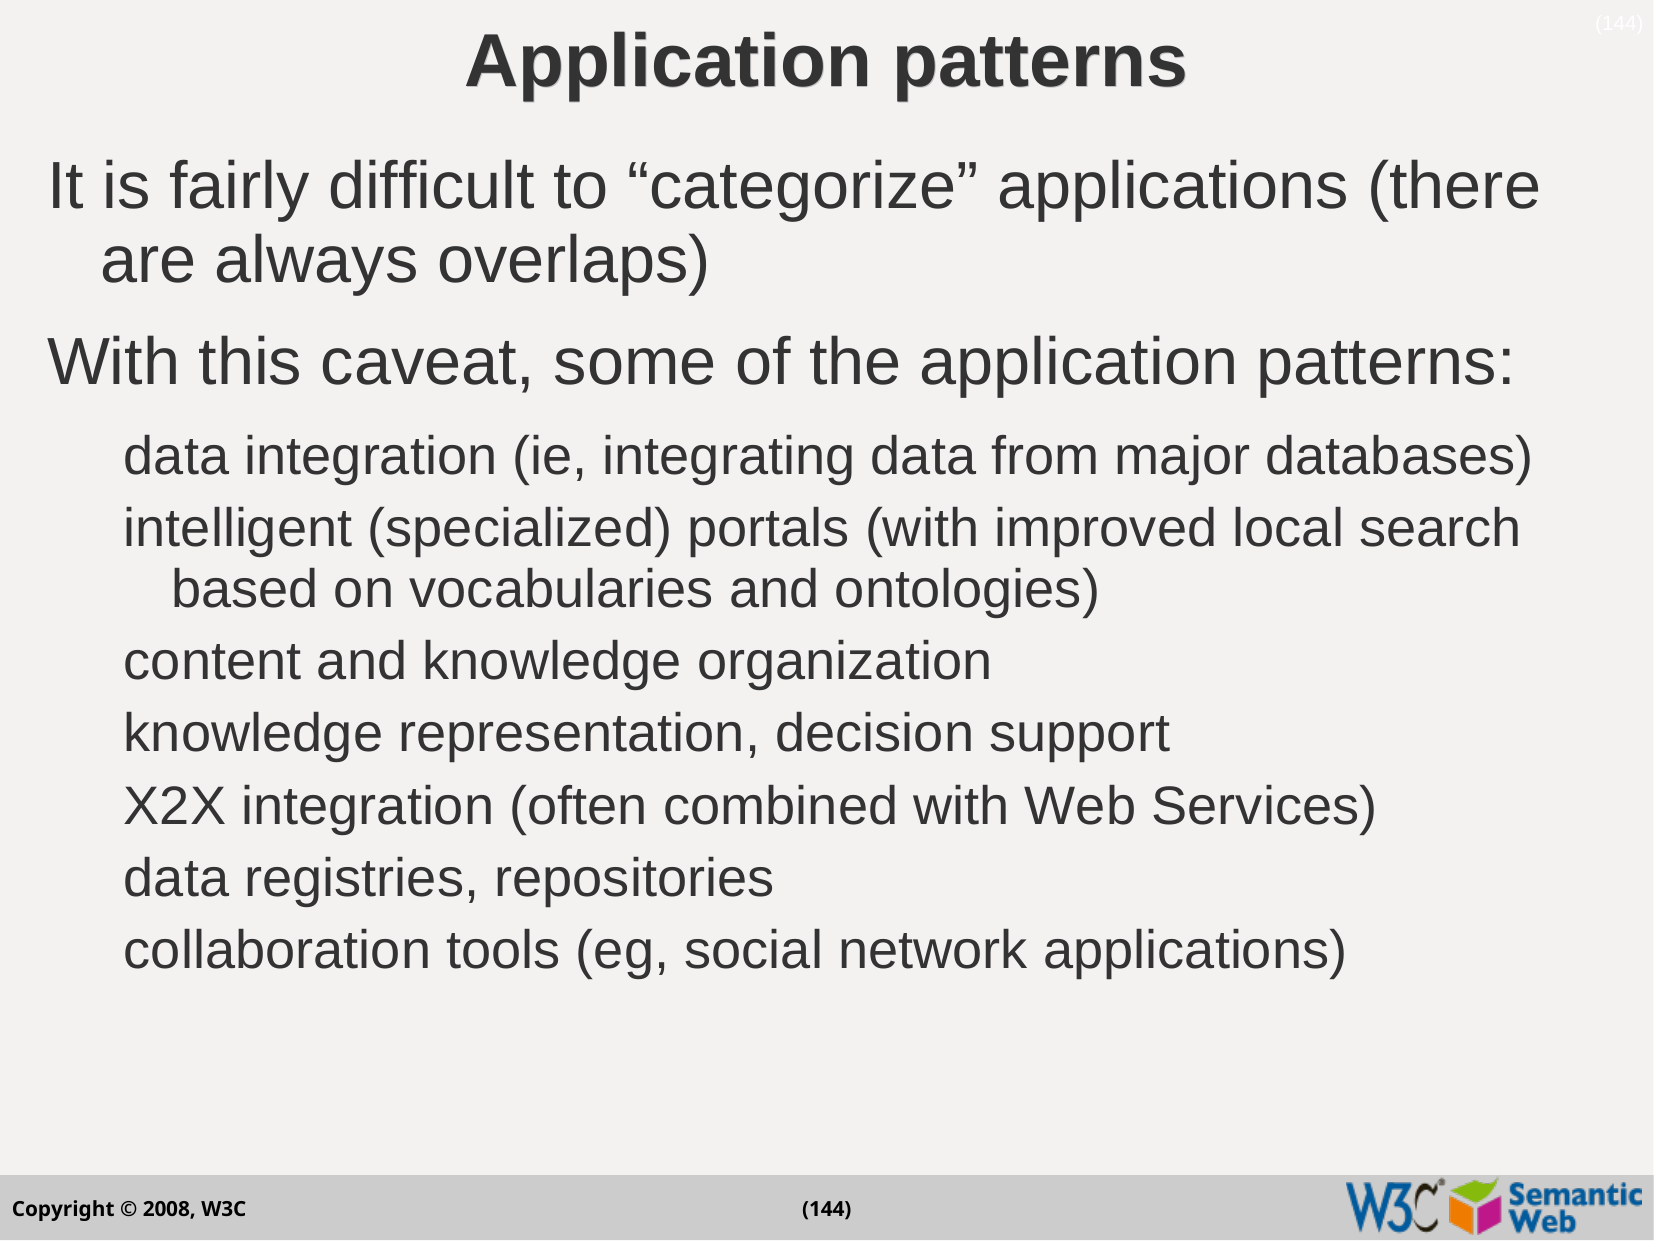

# Application patterns
It is fairly difficult to “categorize” applications (there are always overlaps)
With this caveat, some of the application patterns:
data integration (ie, integrating data from major databases)
intelligent (specialized) portals (with improved local search based on vocabularies and ontologies)
content and knowledge organization
knowledge representation, decision support
X2X integration (often combined with Web Services)
data registries, repositories
collaboration tools (eg, social network applications)